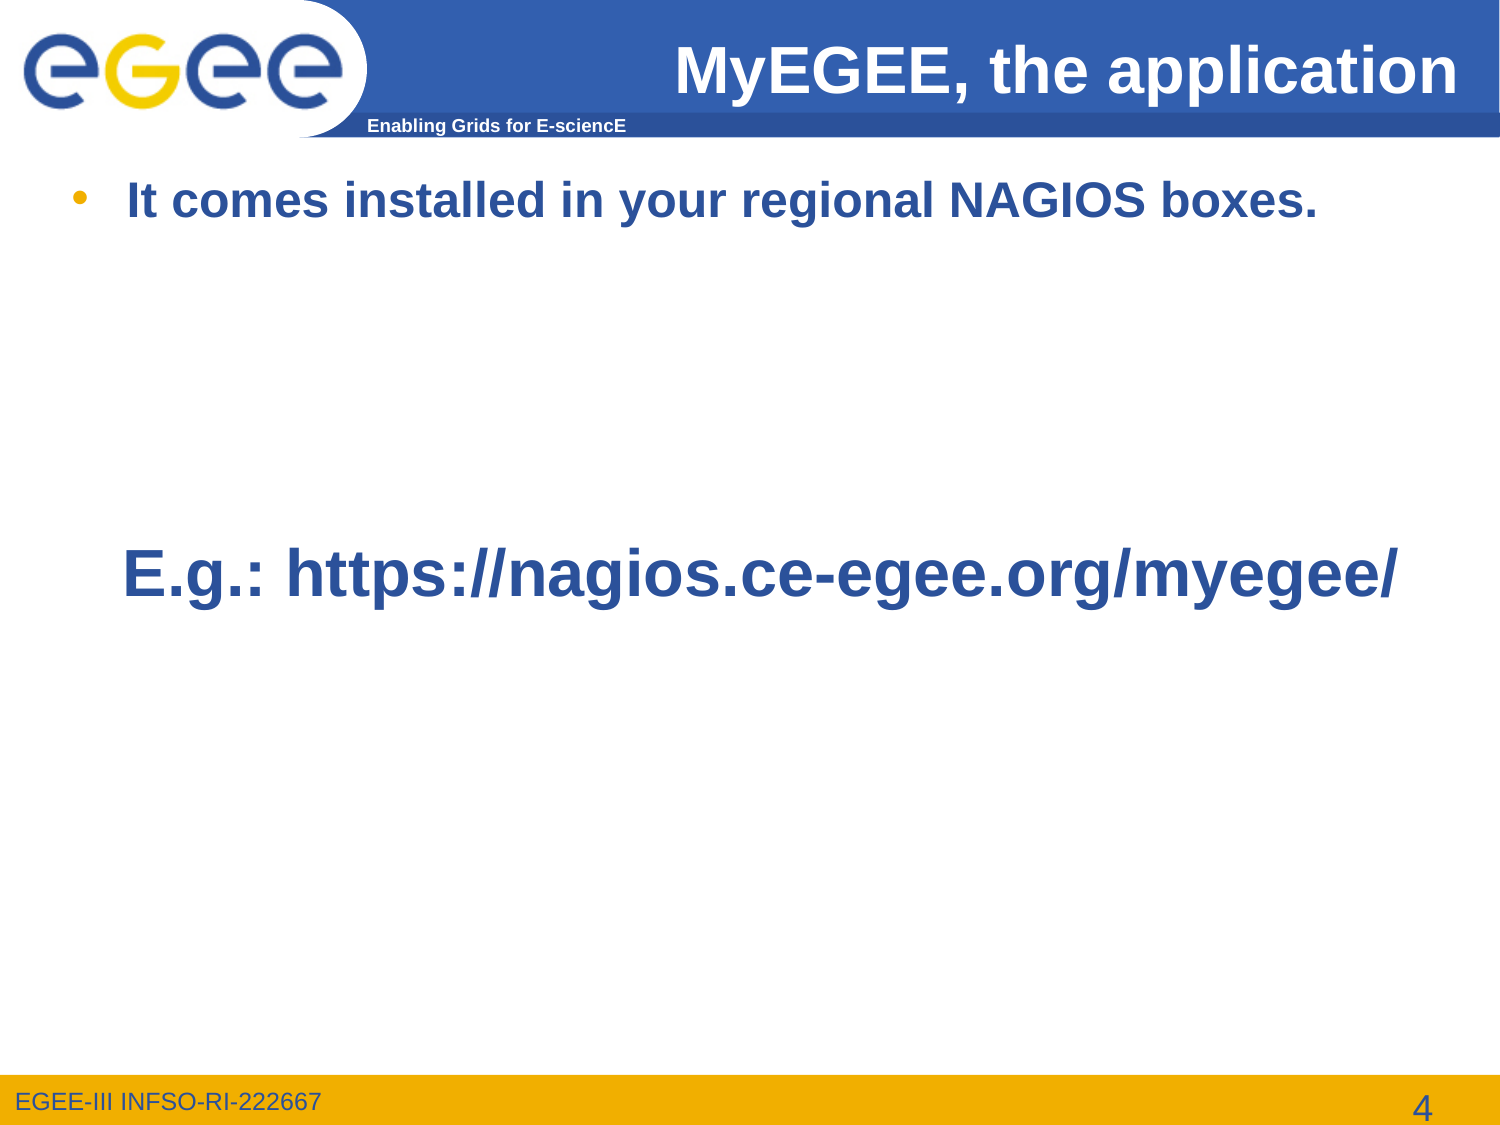

# MyEGEE, the application
It comes installed in your regional NAGIOS boxes.
E.g.: https://nagios.ce-egee.org/myegee/
4